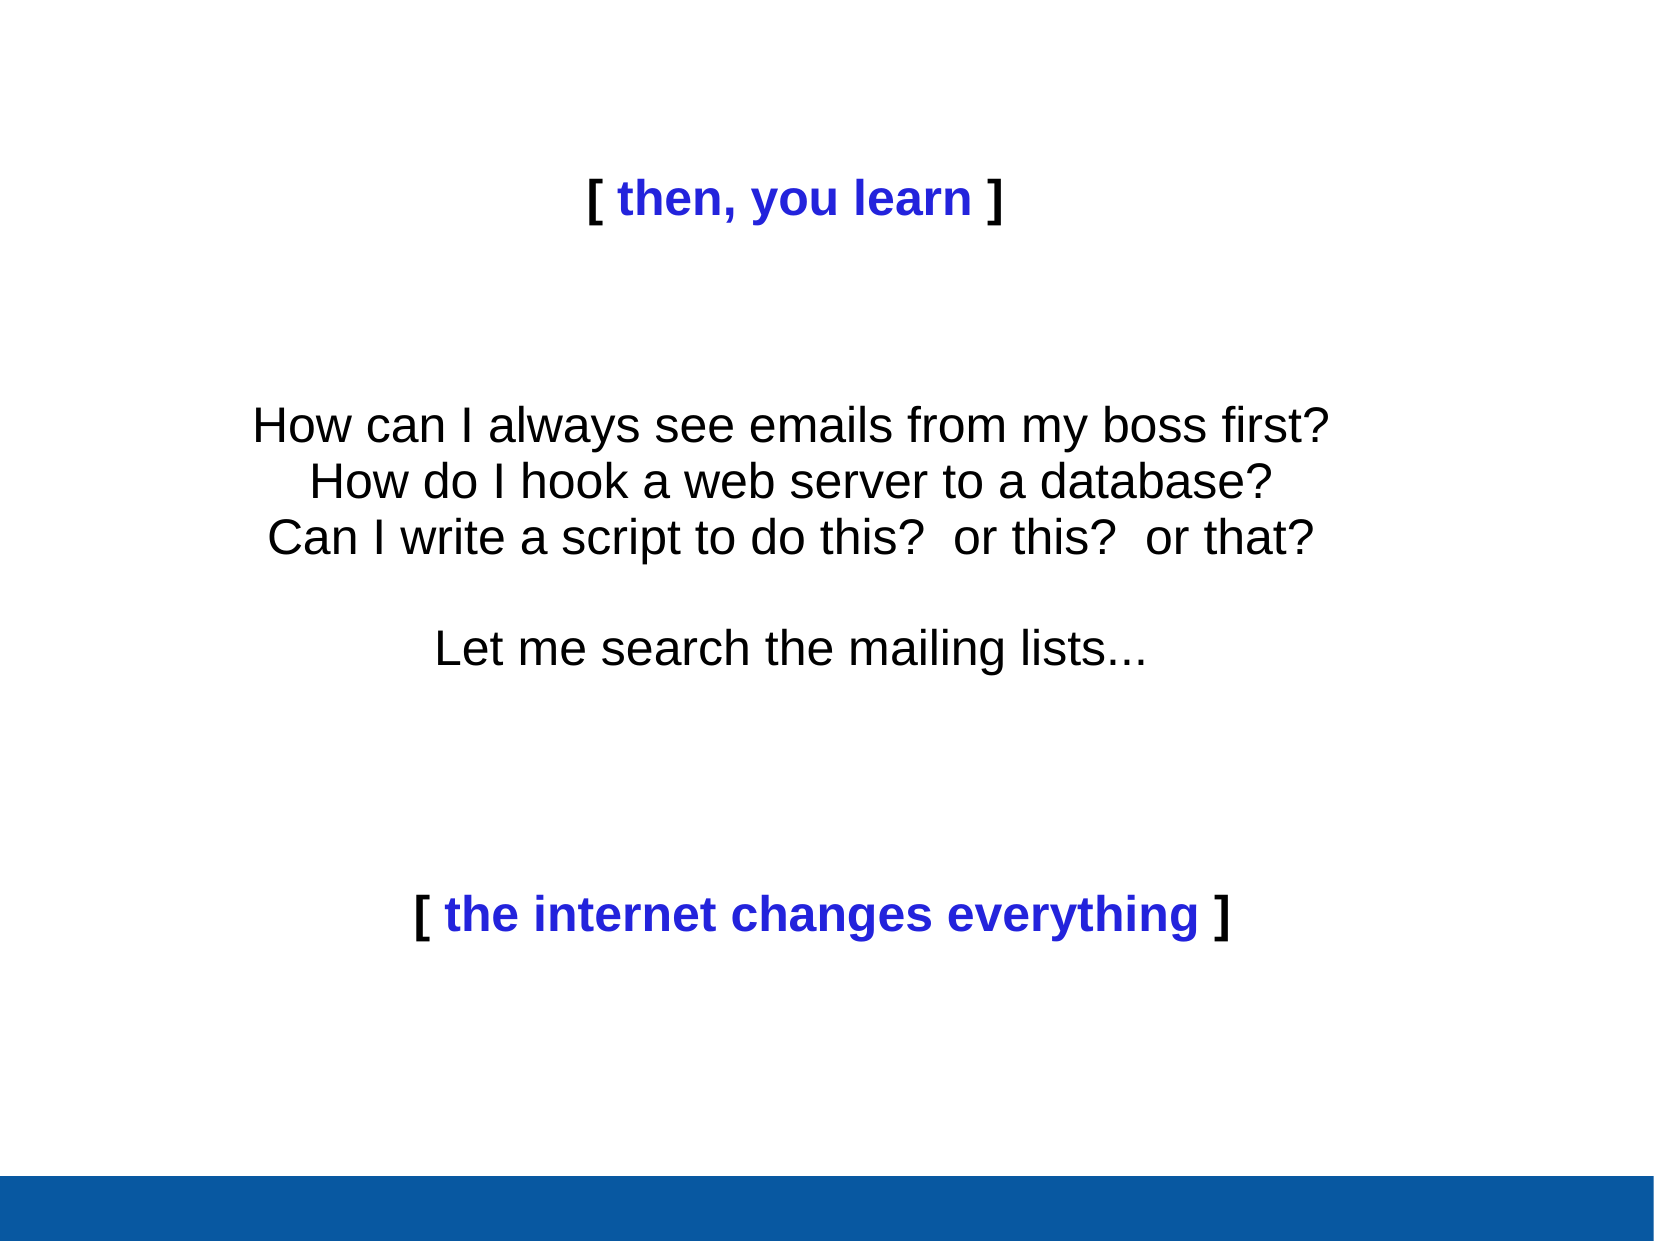

[ then, you learn ]
How can I always see emails from my boss first?
How do I hook a web server to a database?
Can I write a script to do this? or this? or that?
Let me search the mailing lists...
[ the internet changes everything ]